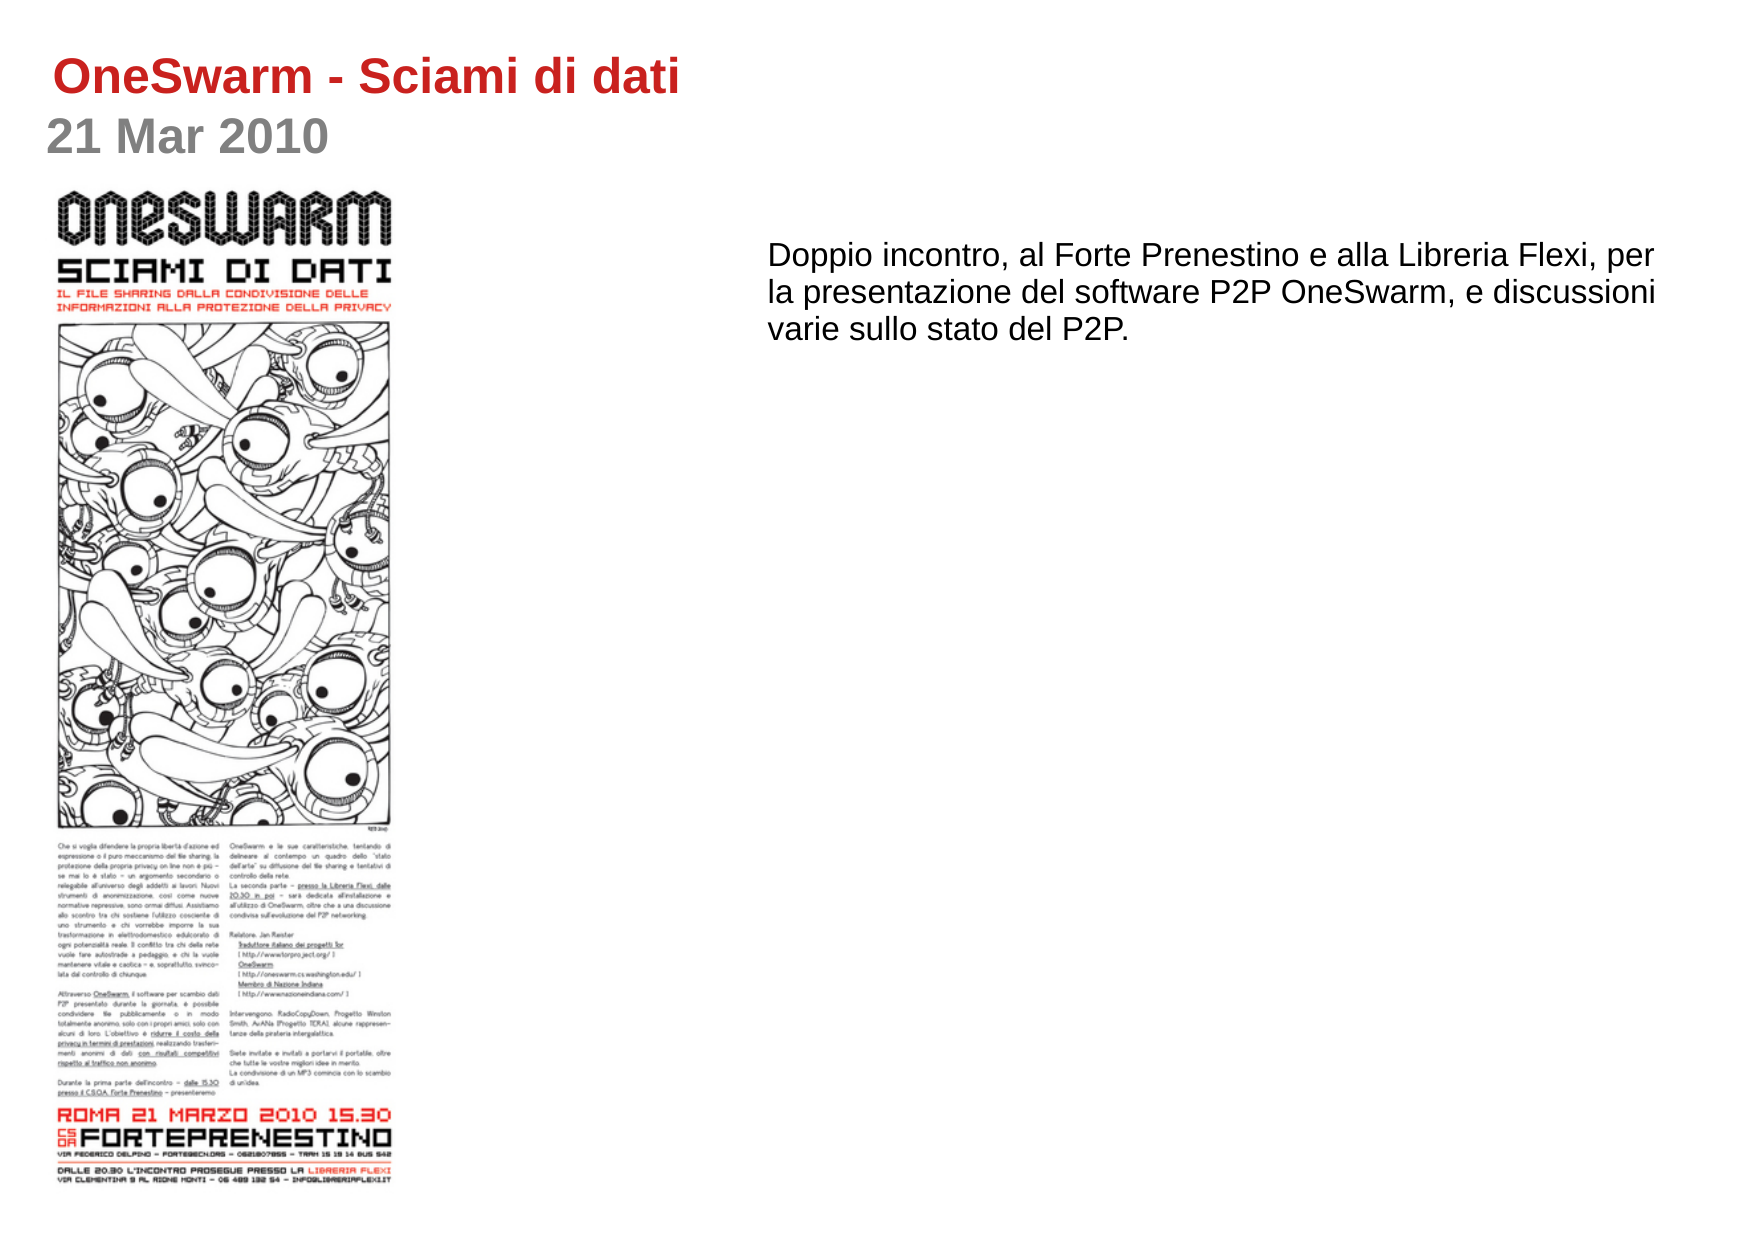

# OneSwarm - Sciami di dati
21 Mar 2010
Doppio incontro, al Forte Prenestino e alla Libreria Flexi, per la presentazione del software P2P OneSwarm, e discussioni varie sullo stato del P2P.